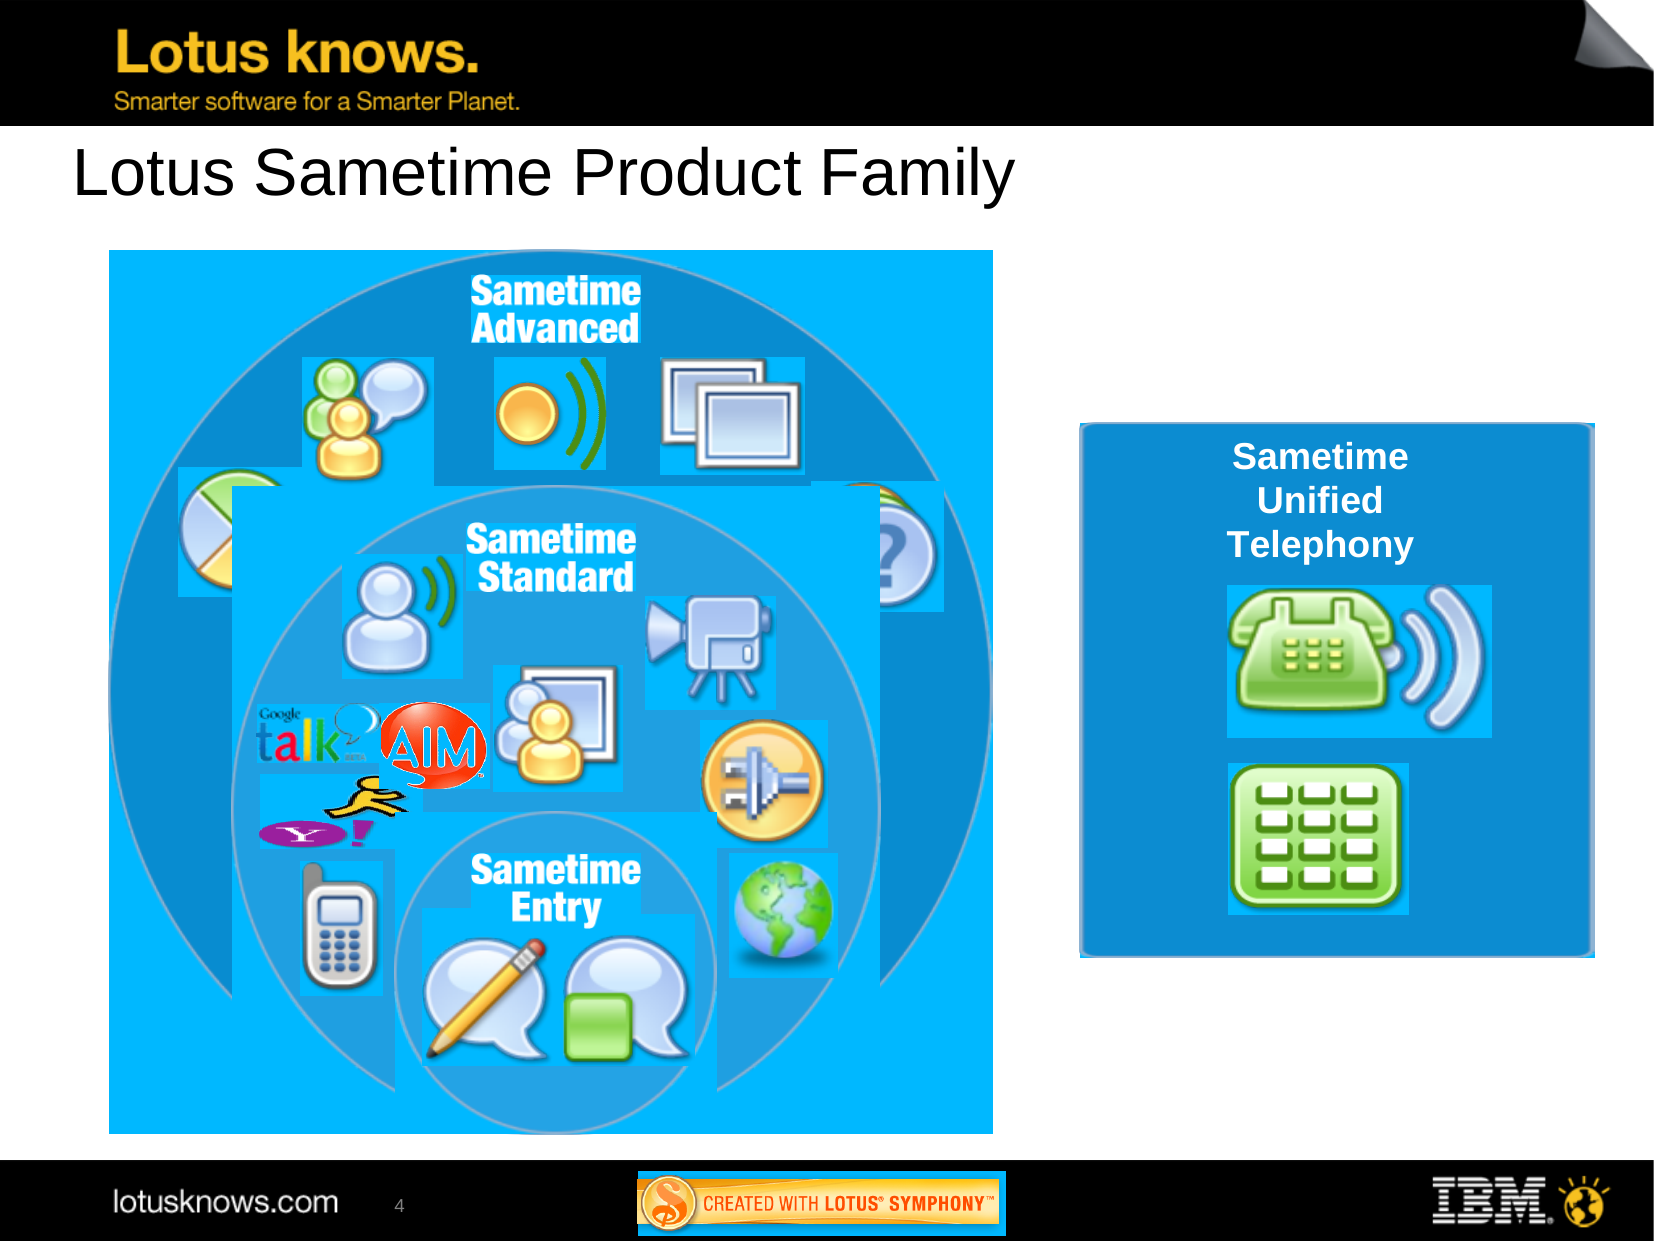

# Lotus Sametime Product Family
Sametime Unified Telephony
4